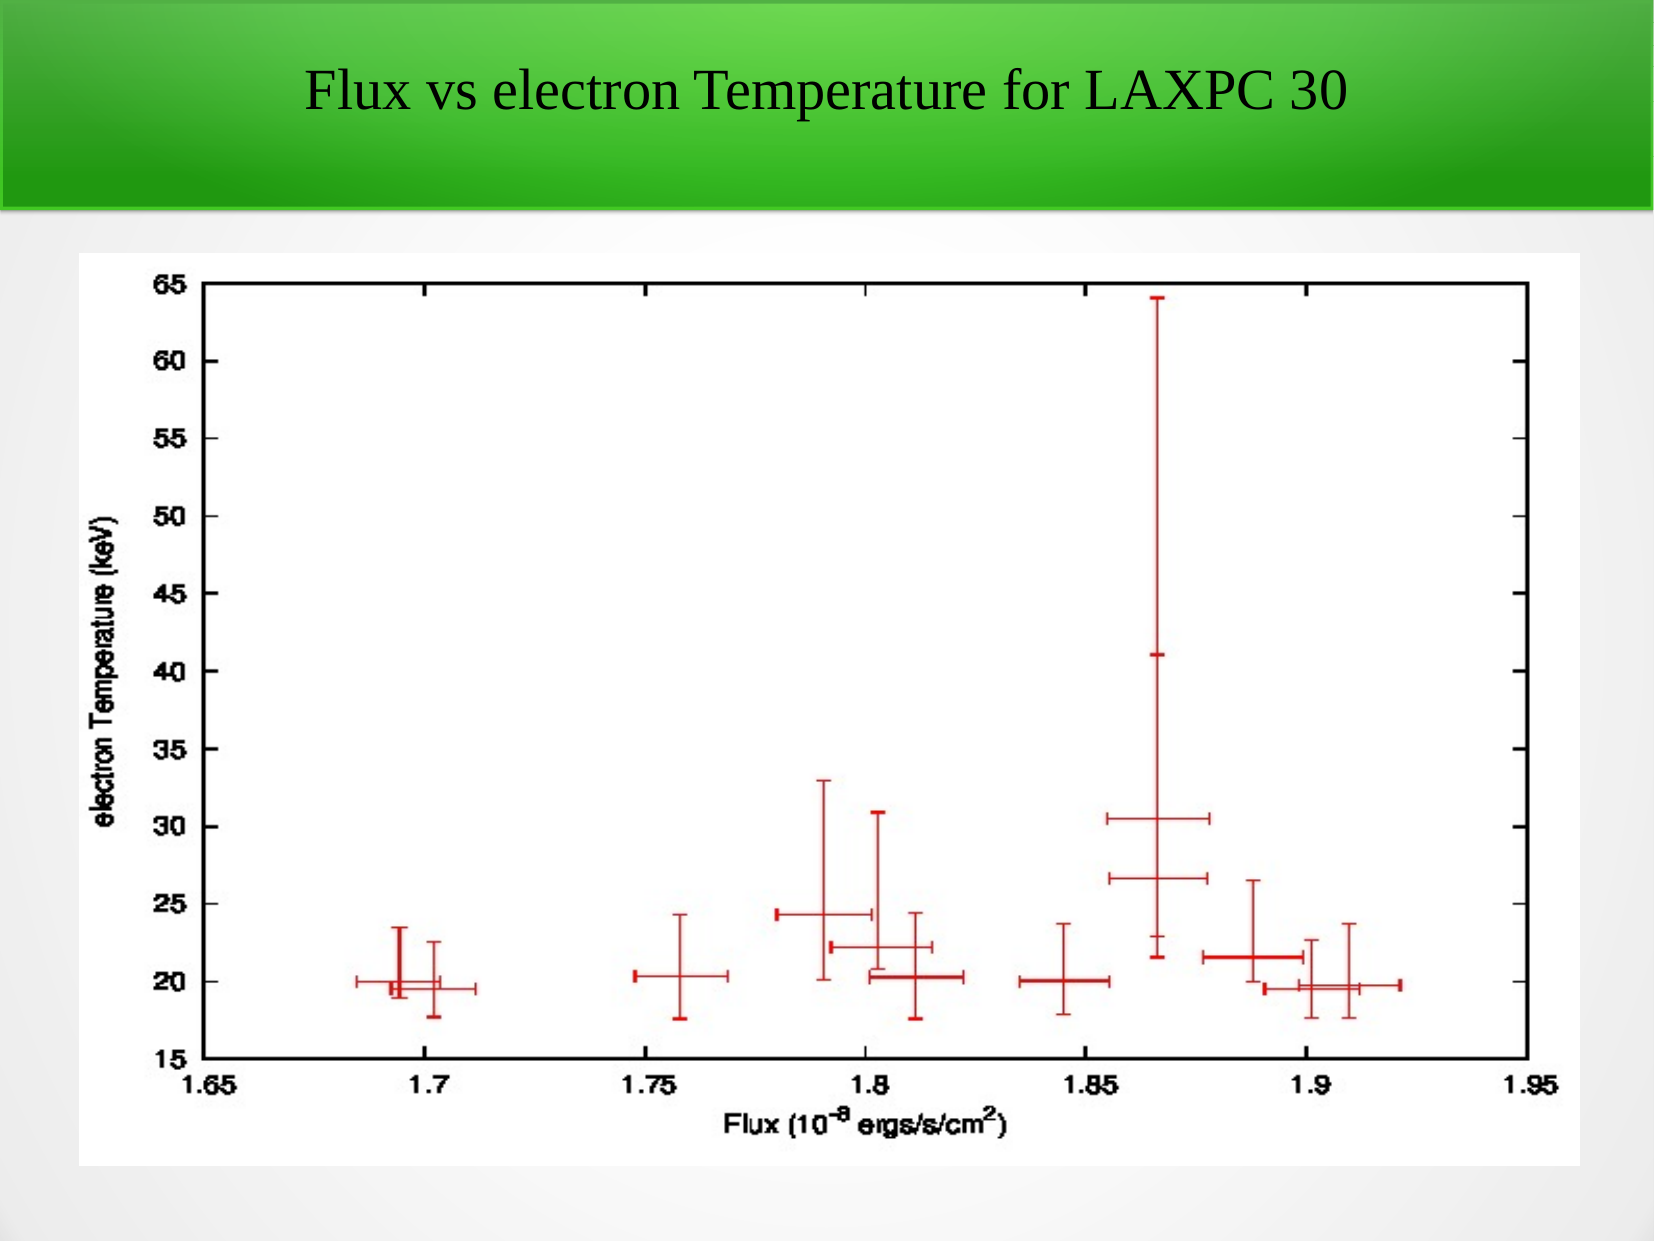

# Flux vs electron Temperature for LAXPC 30